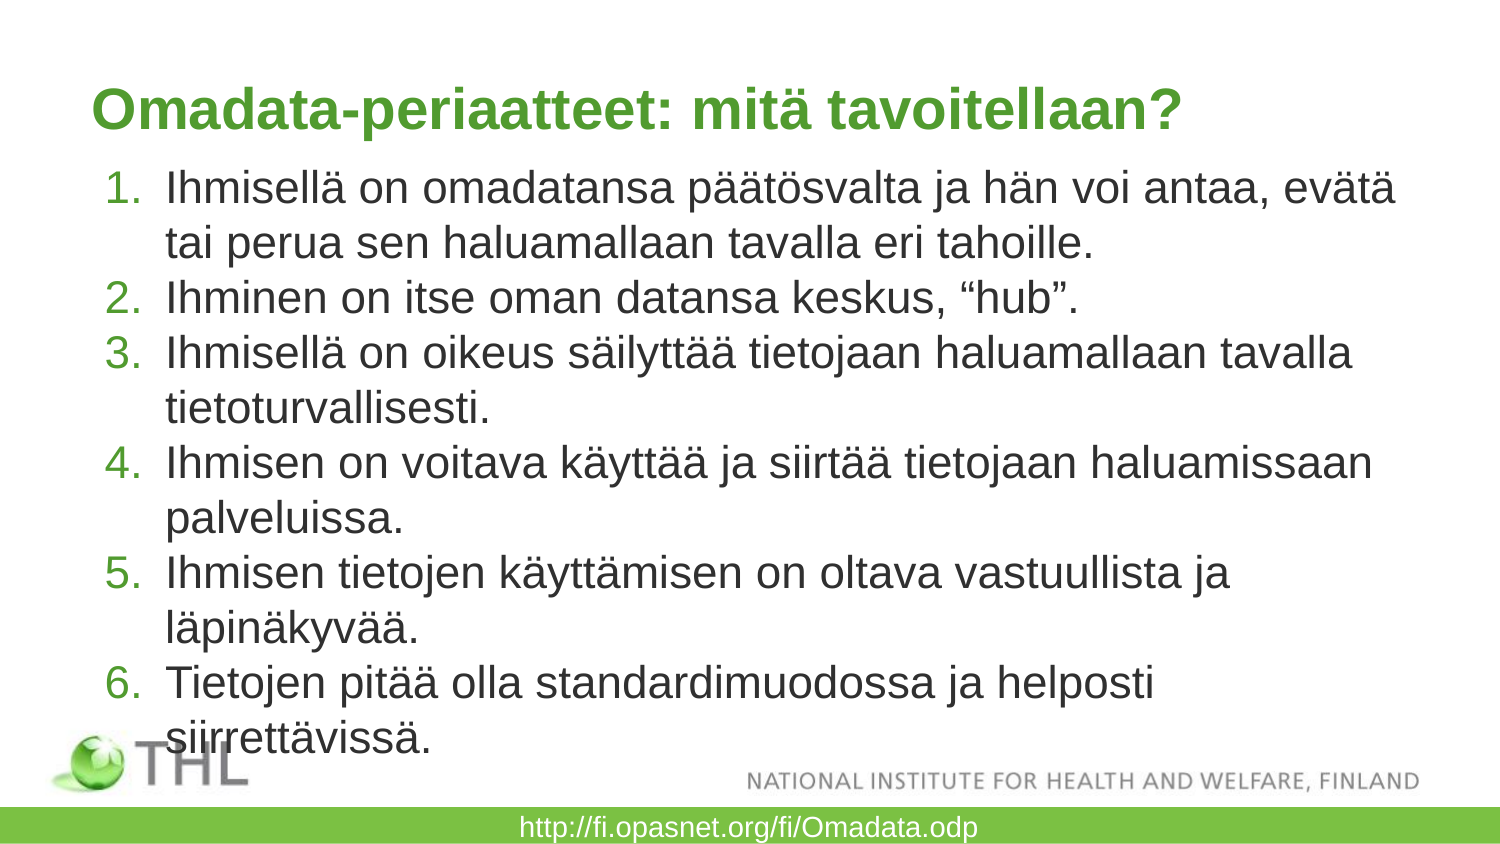

# Omadata-periaatteet: mitä tavoitellaan?
Ihmisellä on omadatansa päätösvalta ja hän voi antaa, evätä tai perua sen haluamallaan tavalla eri tahoille.
Ihminen on itse oman datansa keskus, “hub”.
Ihmisellä on oikeus säilyttää tietojaan haluamallaan tavalla tietoturvallisesti.
Ihmisen on voitava käyttää ja siirtää tietojaan haluamissaan palveluissa.
Ihmisen tietojen käyttämisen on oltava vastuullista ja läpinäkyvää.
Tietojen pitää olla standardimuodossa ja helposti siirrettävissä.